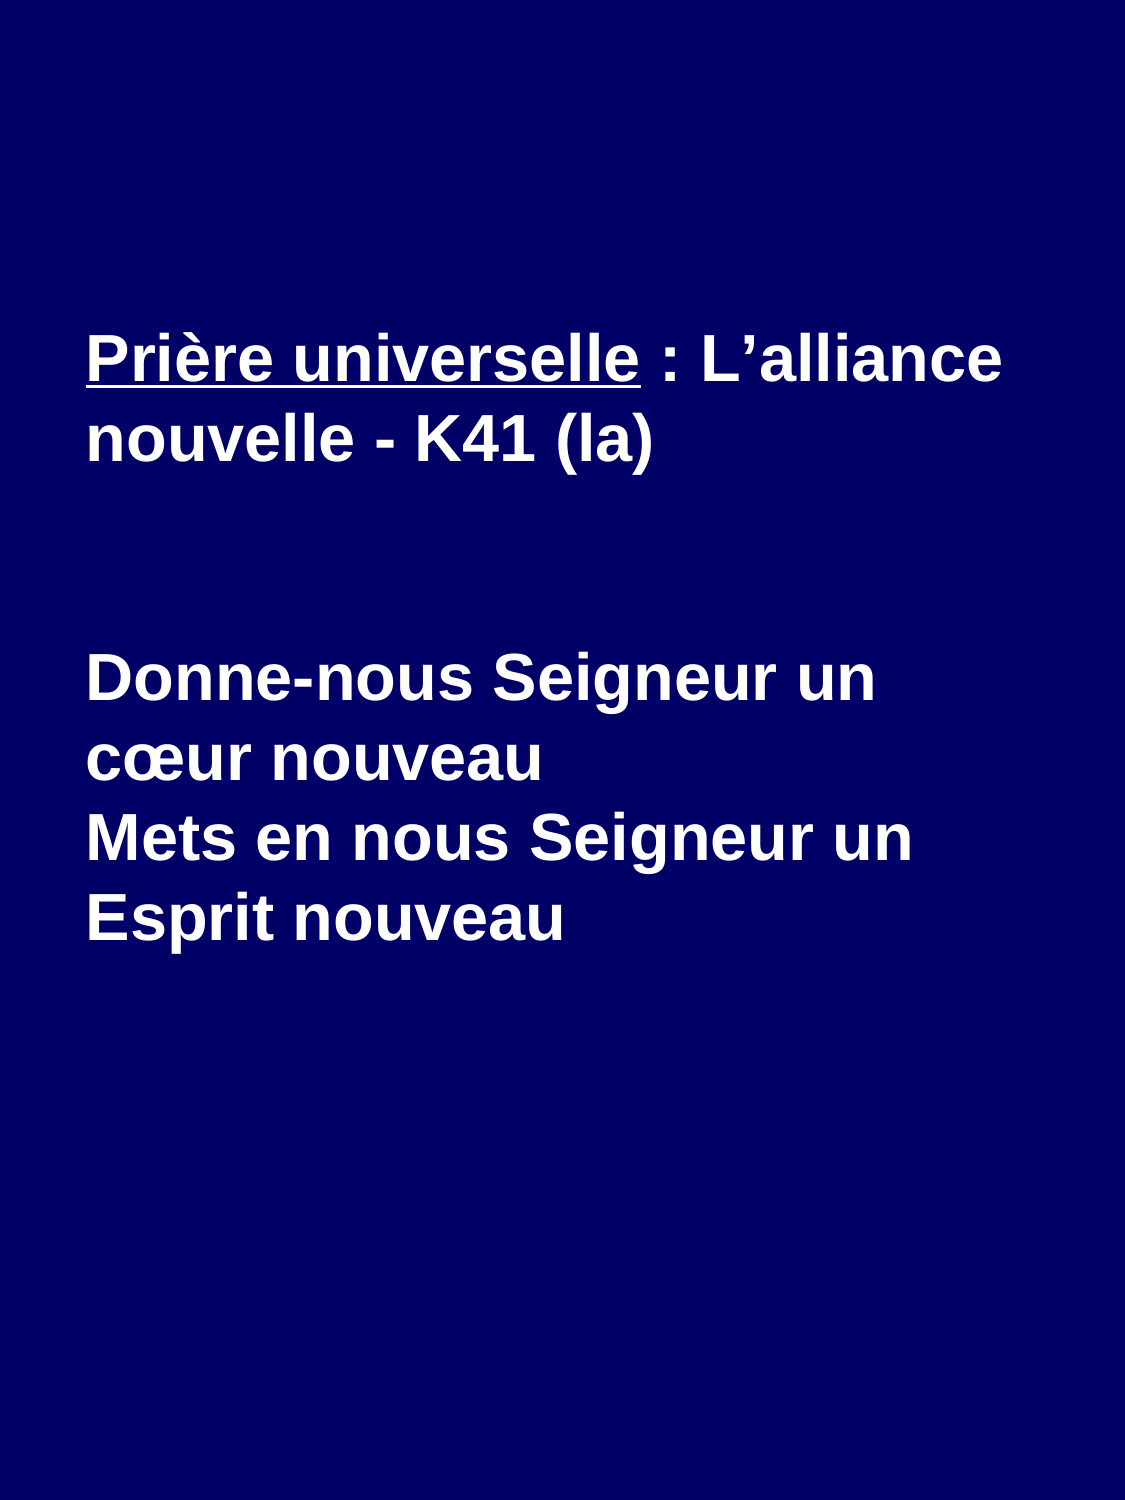

Prière universelle : L’alliance nouvelle - K41 (la)
Donne-nous Seigneur un cœur nouveau
Mets en nous Seigneur un Esprit nouveau